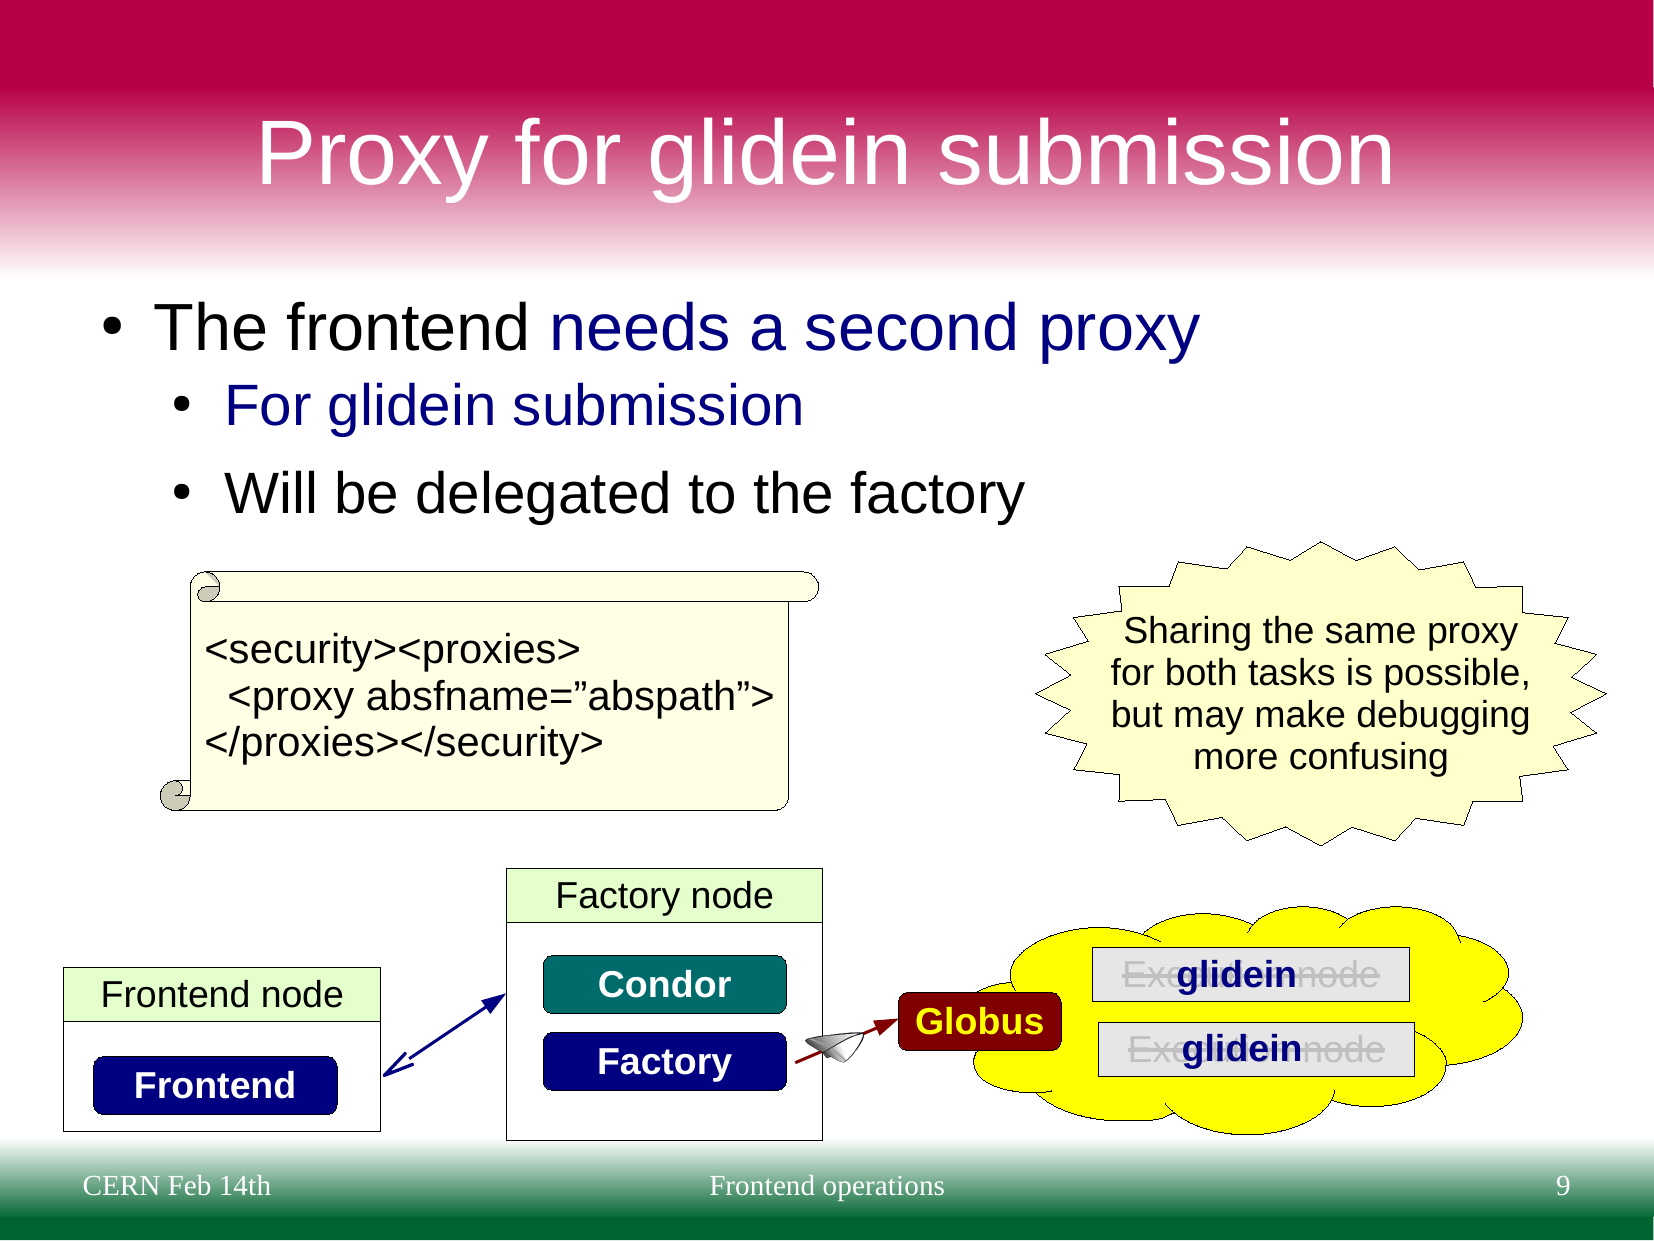

# Proxy for glidein submission
The frontend needs a second proxy
For glidein submission
Will be delegated to the factory
Sharing the same proxy
for both tasks is possible,
but may make debugging
more confusing
<security><proxies>
 <proxy absfname=”abspath”>
</proxies></security>
Factory node
glidein
Execution node
Condor
Frontend node
Globus
glidein
Execution node
Factory
Frontend
CERN Feb 14th
Frontend operations
9